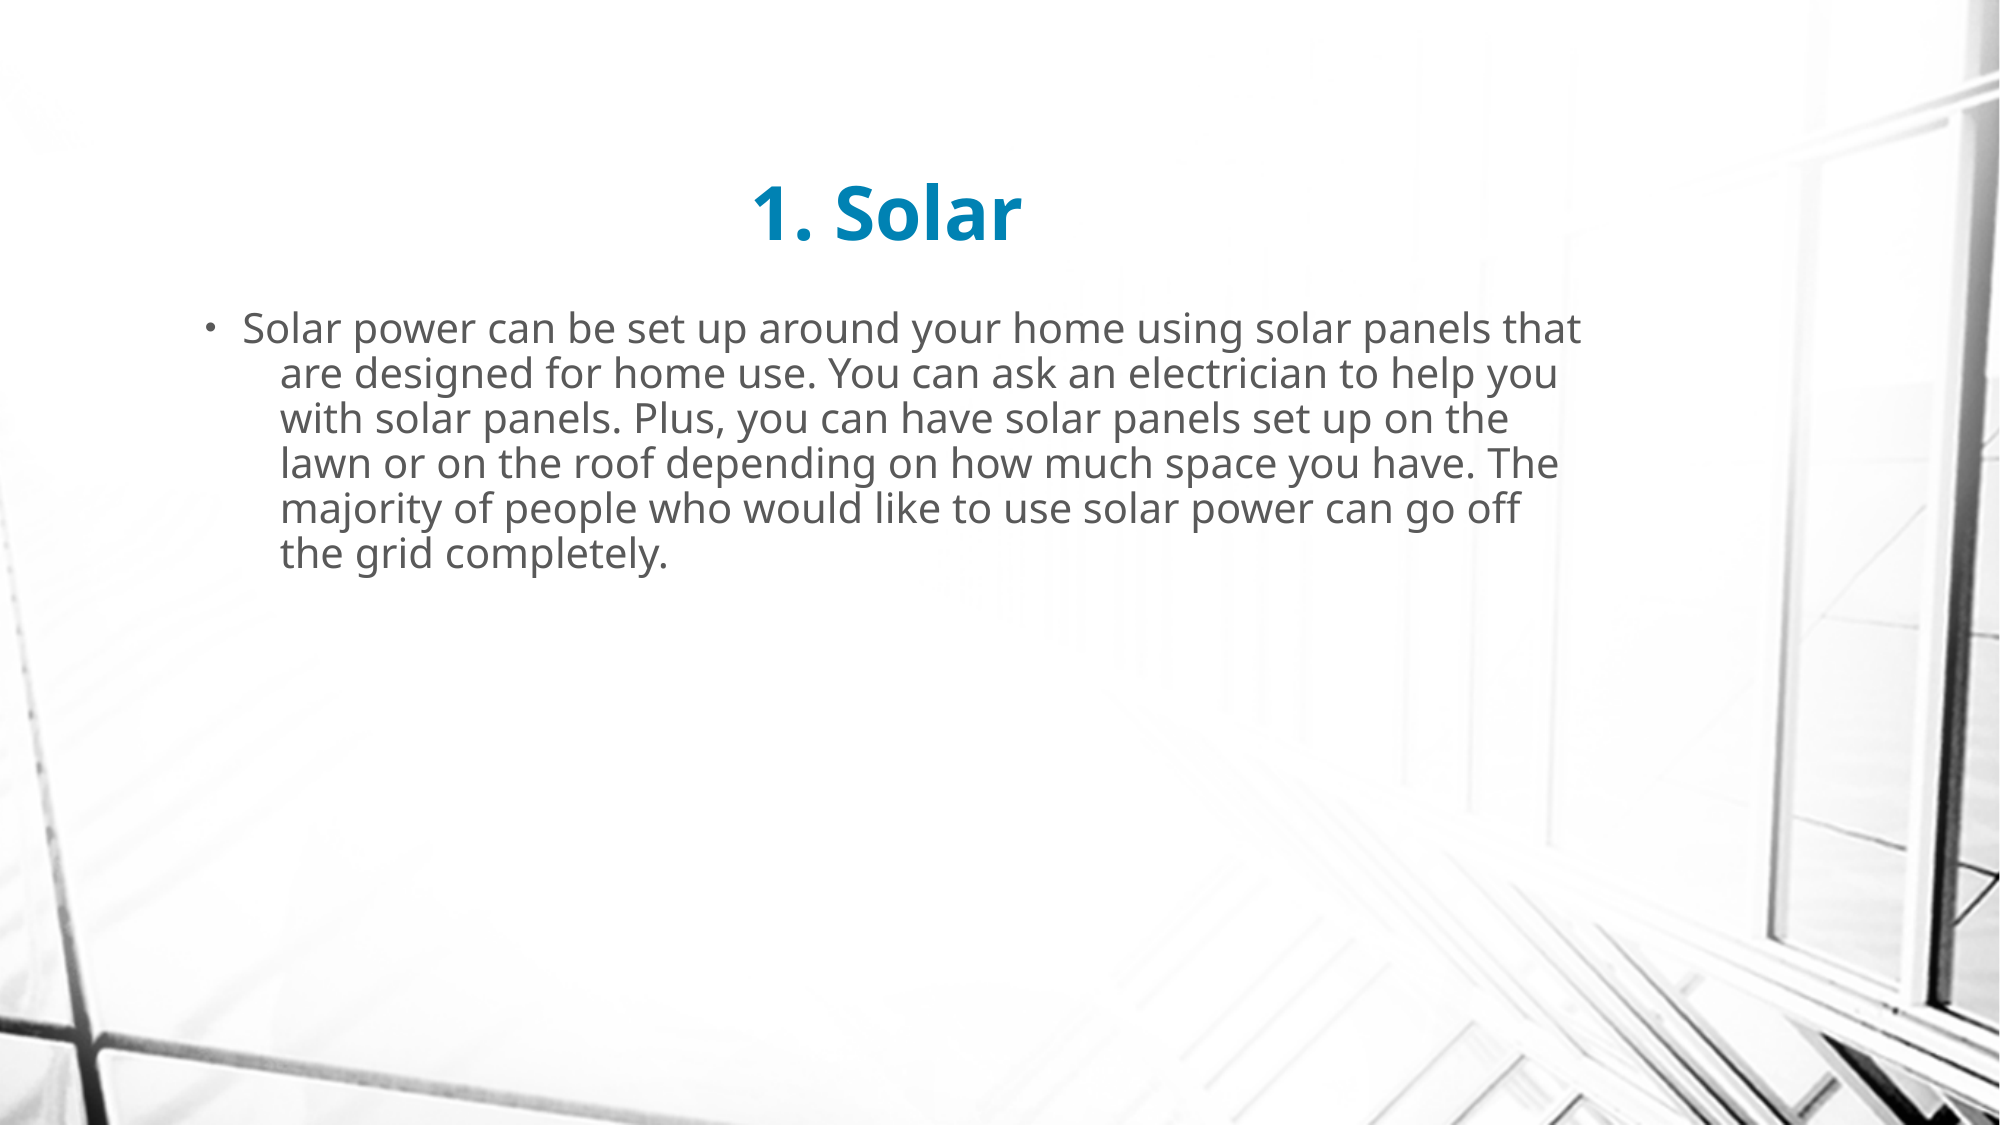

# 1. Solar
Solar power can be set up around your home using solar panels that are designed for home use. You can ask an electrician to help you with solar panels. Plus, you can have solar panels set up on the lawn or on the roof depending on how much space you have. The majority of people who would like to use solar power can go off the grid completely.